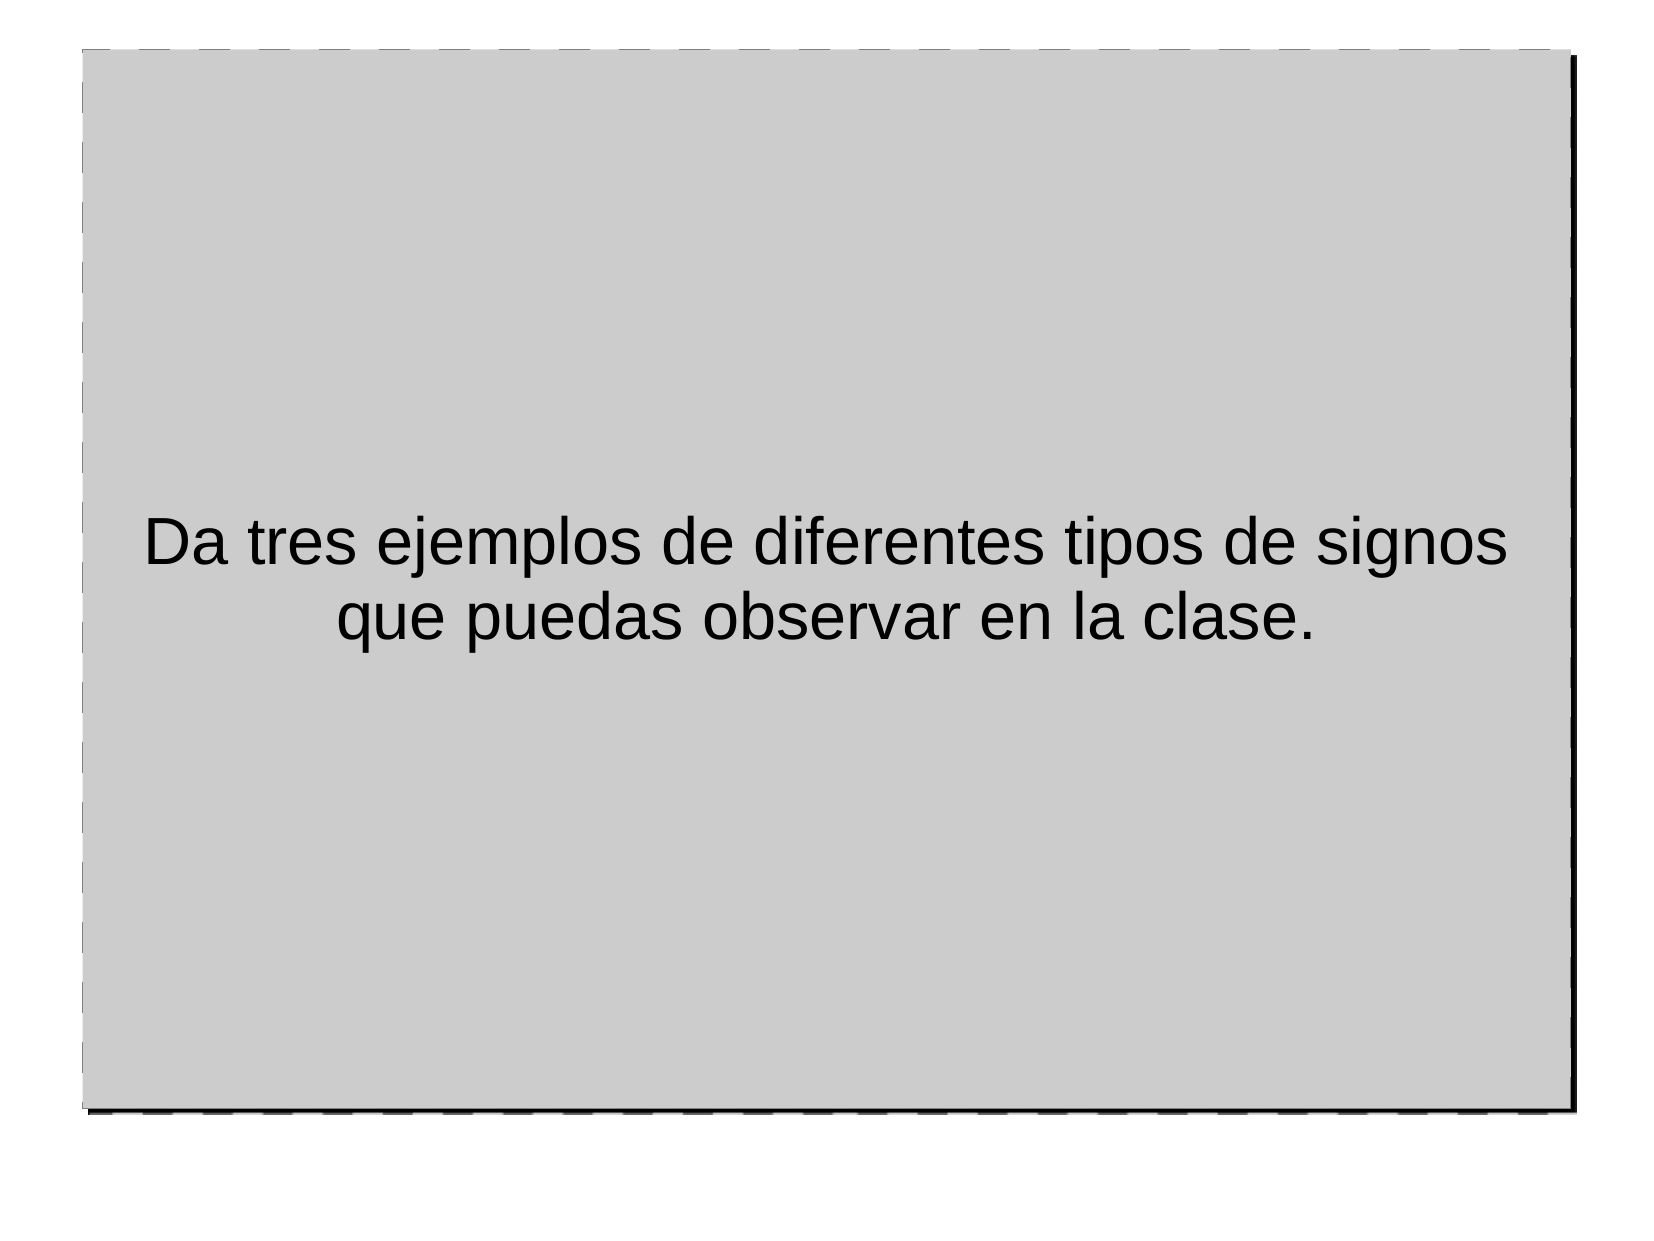

# Da tres ejemplos de diferentes tipos de signos que puedas observar en la clase.